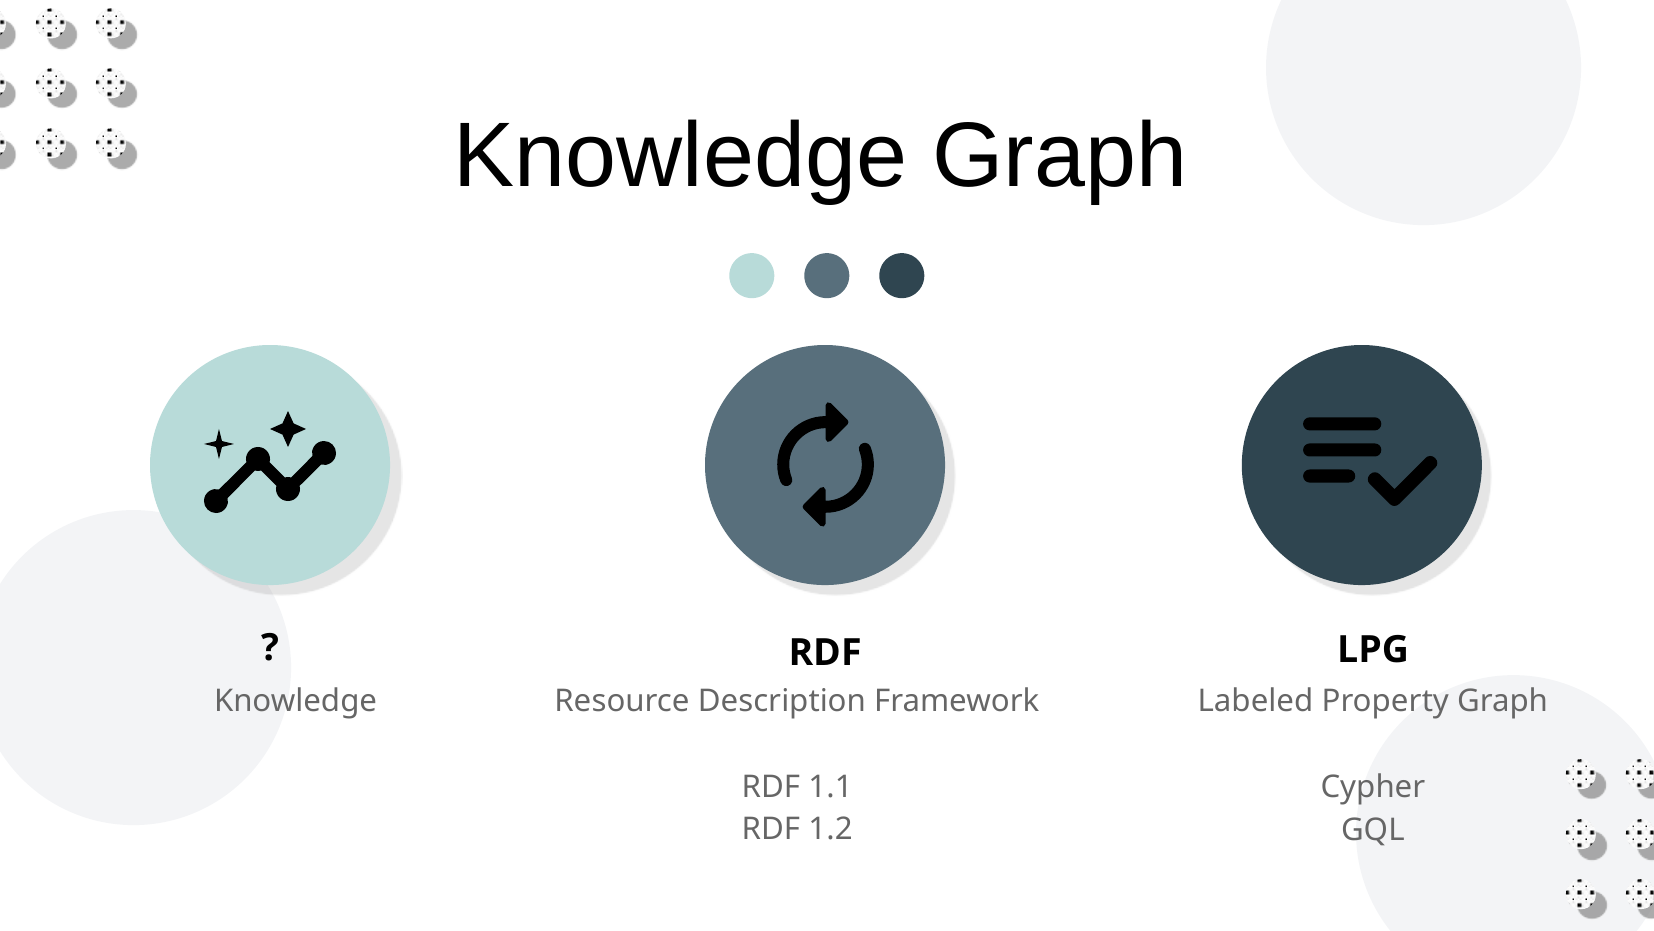

# Knowledge Graph
?
LPG
RDF
Knowledge
Resource Description Framework
RDF 1.1
RDF 1.2
Labeled Property Graph
Cypher
GQL